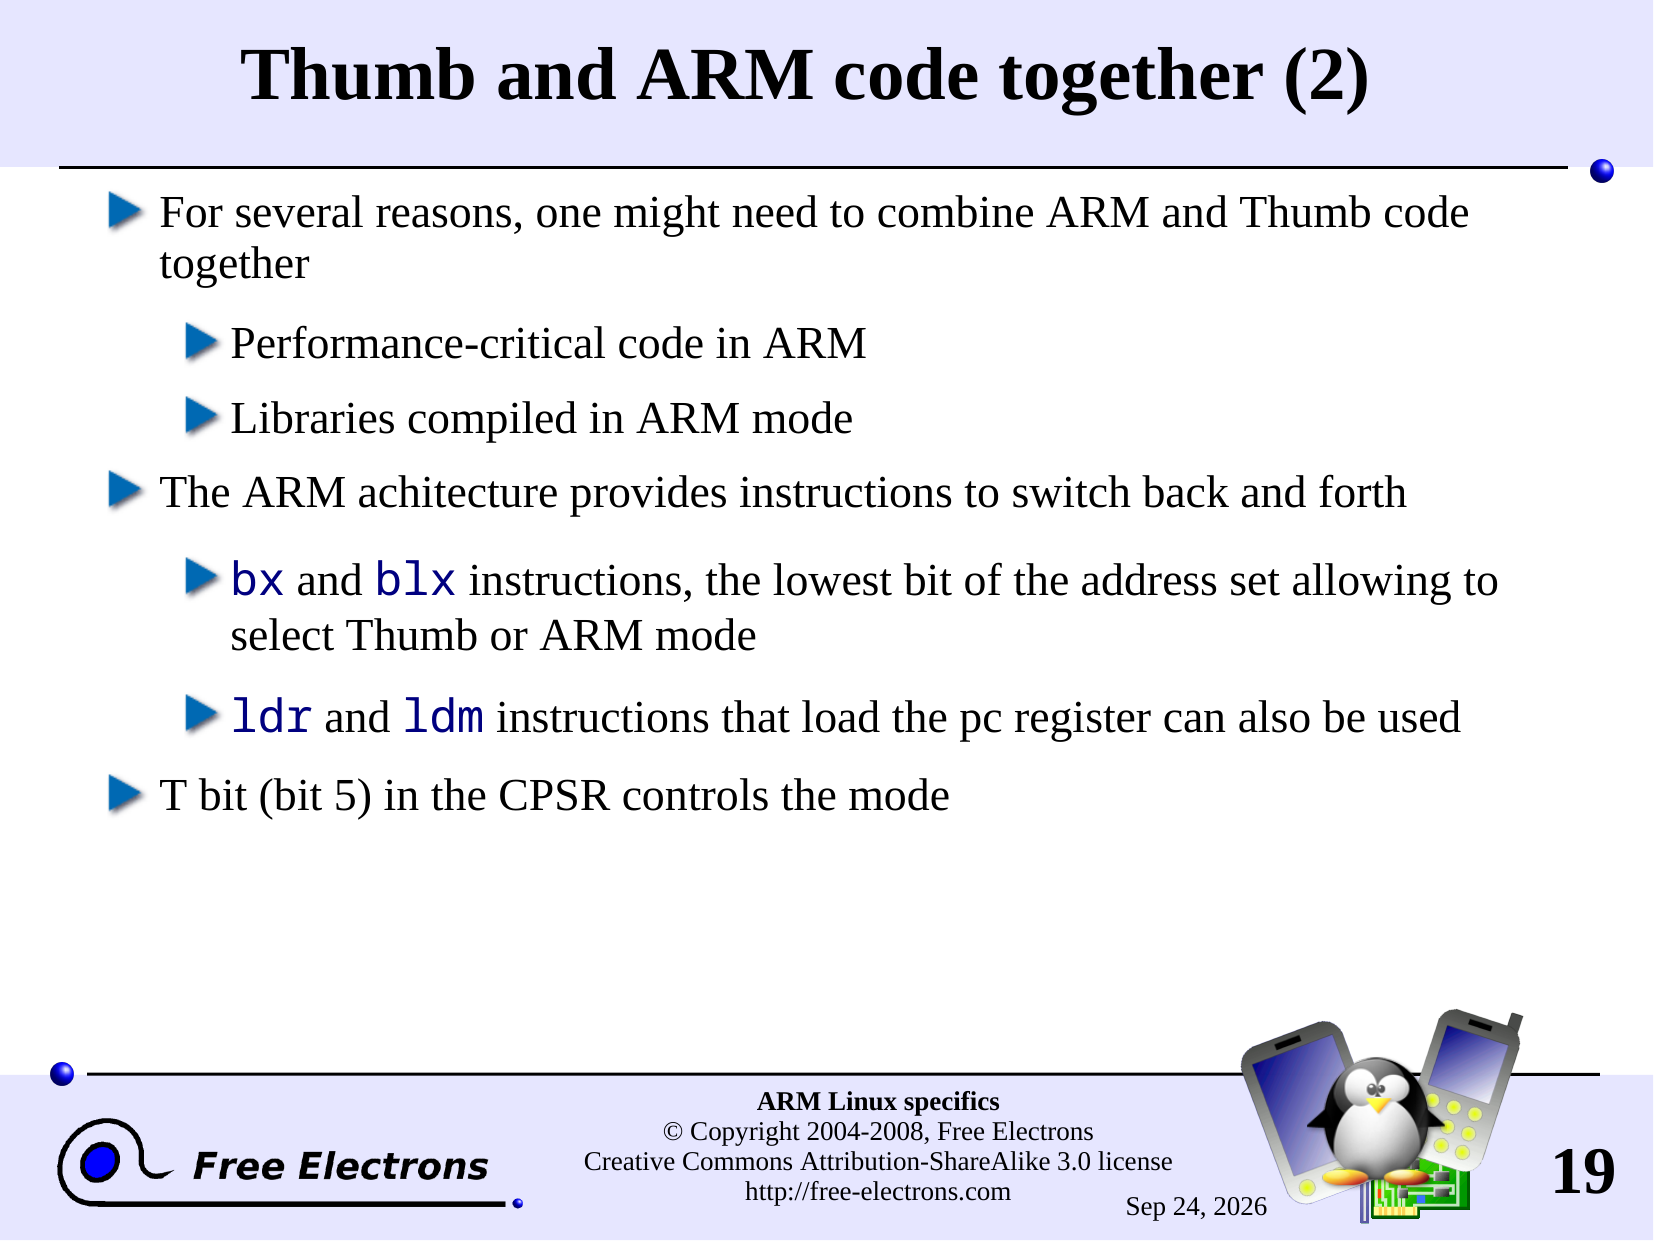

# Thumb and ARM code together (2)
For several reasons, one might need to combine ARM and Thumb code together
Performance-critical code in ARM
Libraries compiled in ARM mode
The ARM achitecture provides instructions to switch back and forth
bx and blx instructions, the lowest bit of the address set allowing to select Thumb or ARM mode
ldr and ldm instructions that load the pc register can also be used
T bit (bit 5) in the CPSR controls the mode